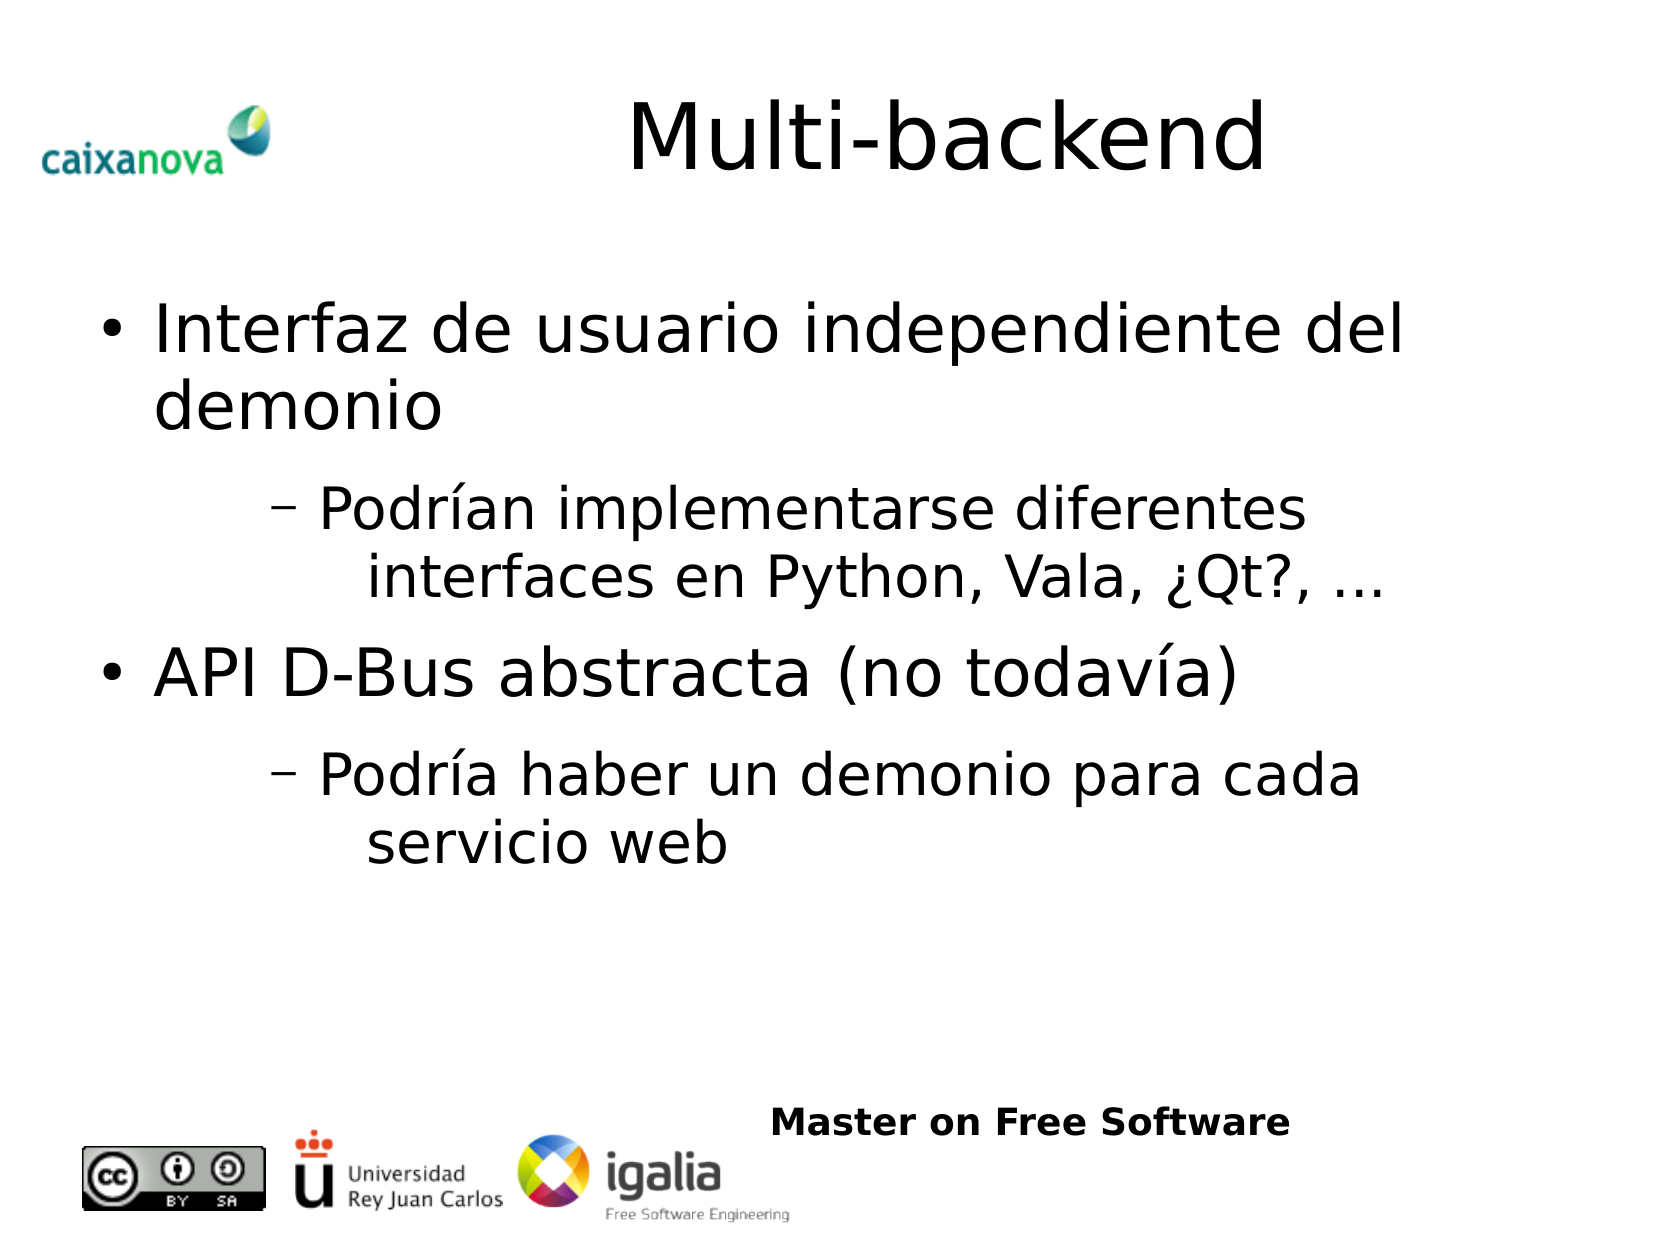

# Multi-backend
Interfaz de usuario independiente del demonio
Podrían implementarse diferentes interfaces en Python, Vala, ¿Qt?, ...
API D-Bus abstracta (no todavía)
Podría haber un demonio para cada servicio web